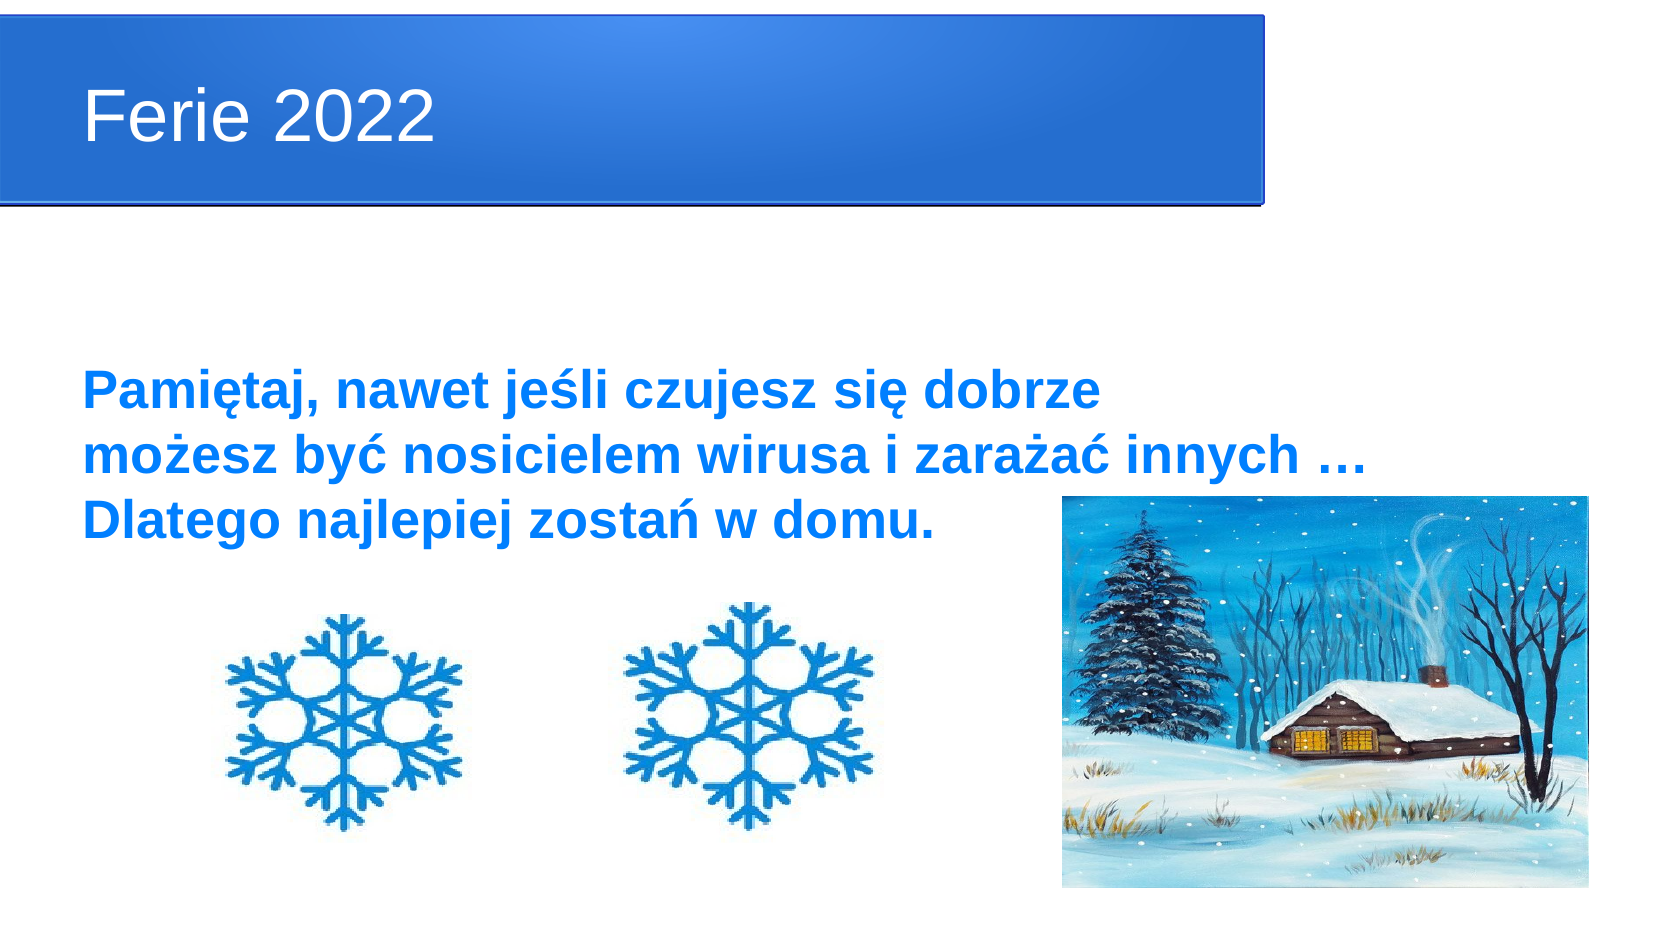

# Ferie 2022
Pamiętaj, nawet jeśli czujesz się dobrze
możesz być nosicielem wirusa i zarażać innych …
Dlatego najlepiej zostań w domu.